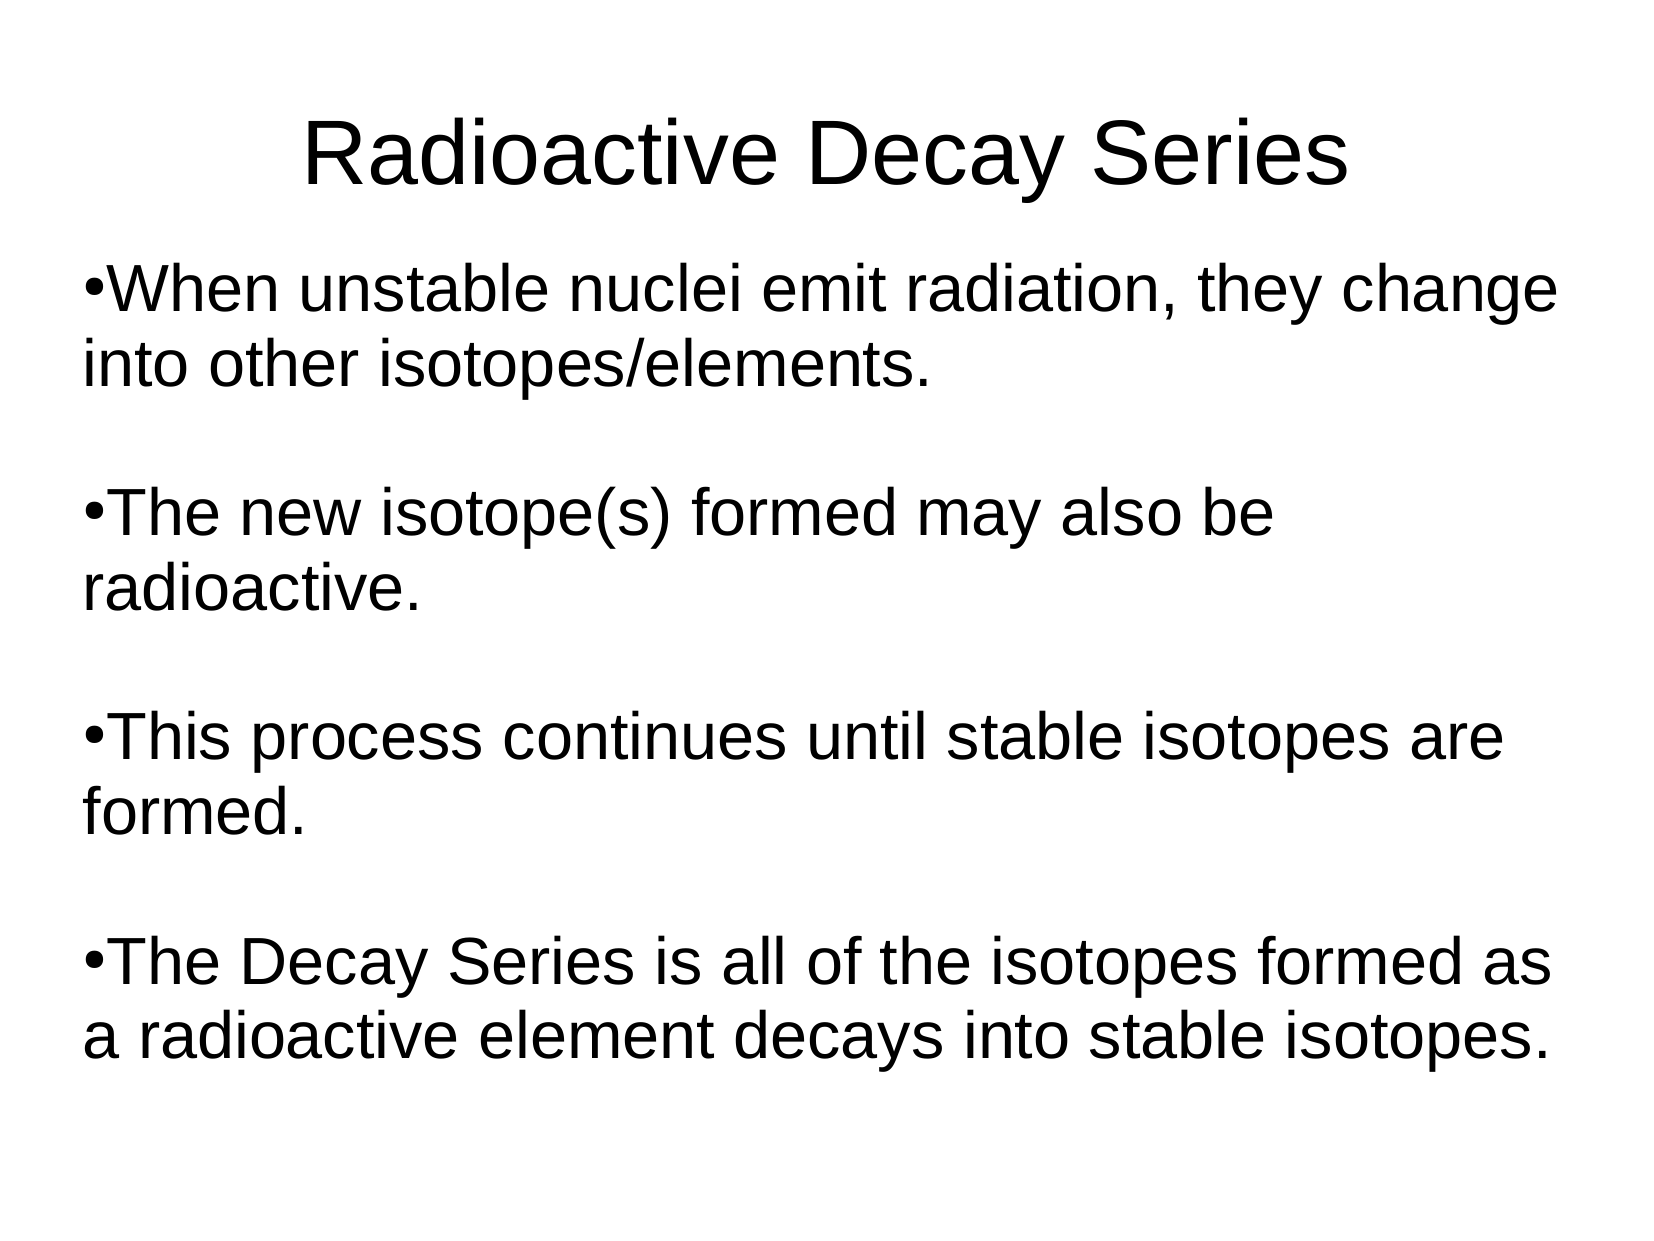

Radioactive Decay Series
# When unstable nuclei emit radiation, they change into other isotopes/elements.
The new isotope(s) formed may also be radioactive.
This process continues until stable isotopes are formed.
The Decay Series is all of the isotopes formed as a radioactive element decays into stable isotopes.